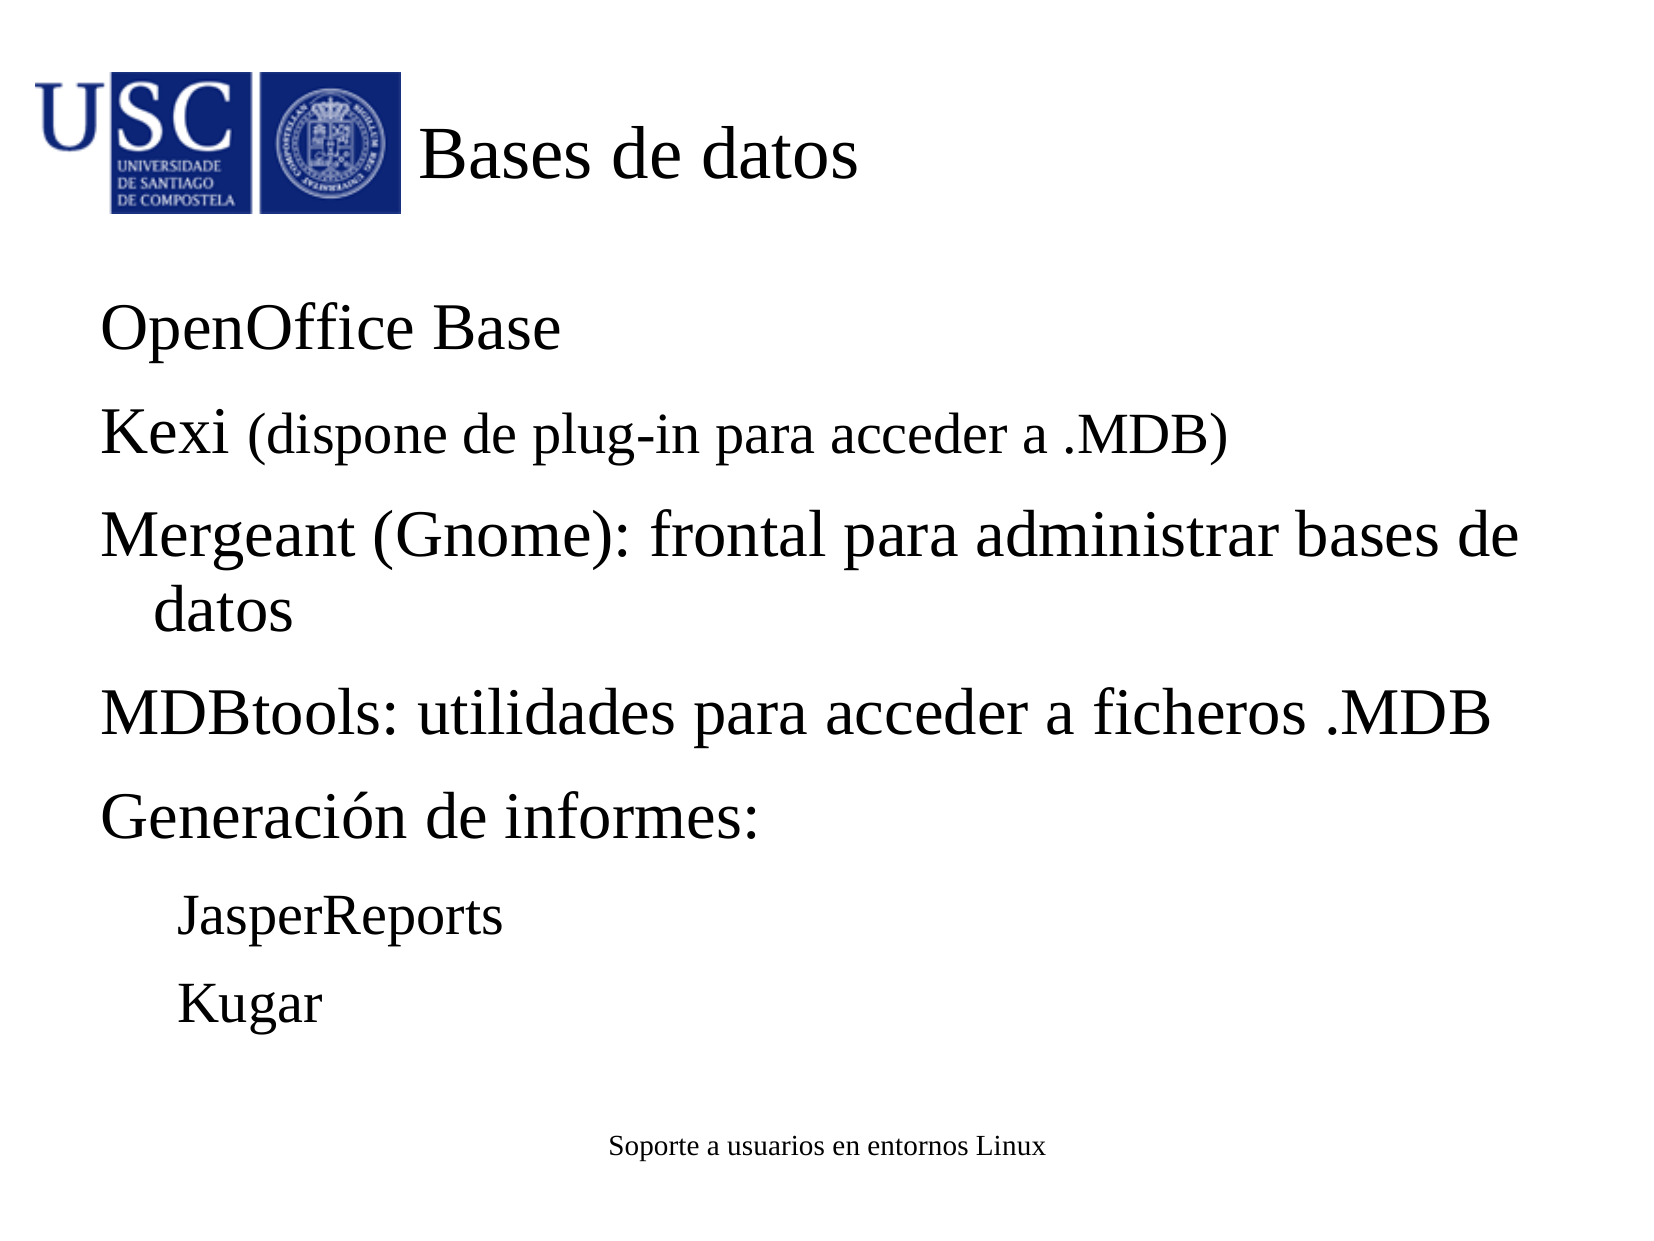

# Bases de datos
OpenOffice Base
Kexi (dispone de plug-in para acceder a .MDB)
Mergeant (Gnome): frontal para administrar bases de datos
MDBtools: utilidades para acceder a ficheros .MDB
Generación de informes:
JasperReports
Kugar